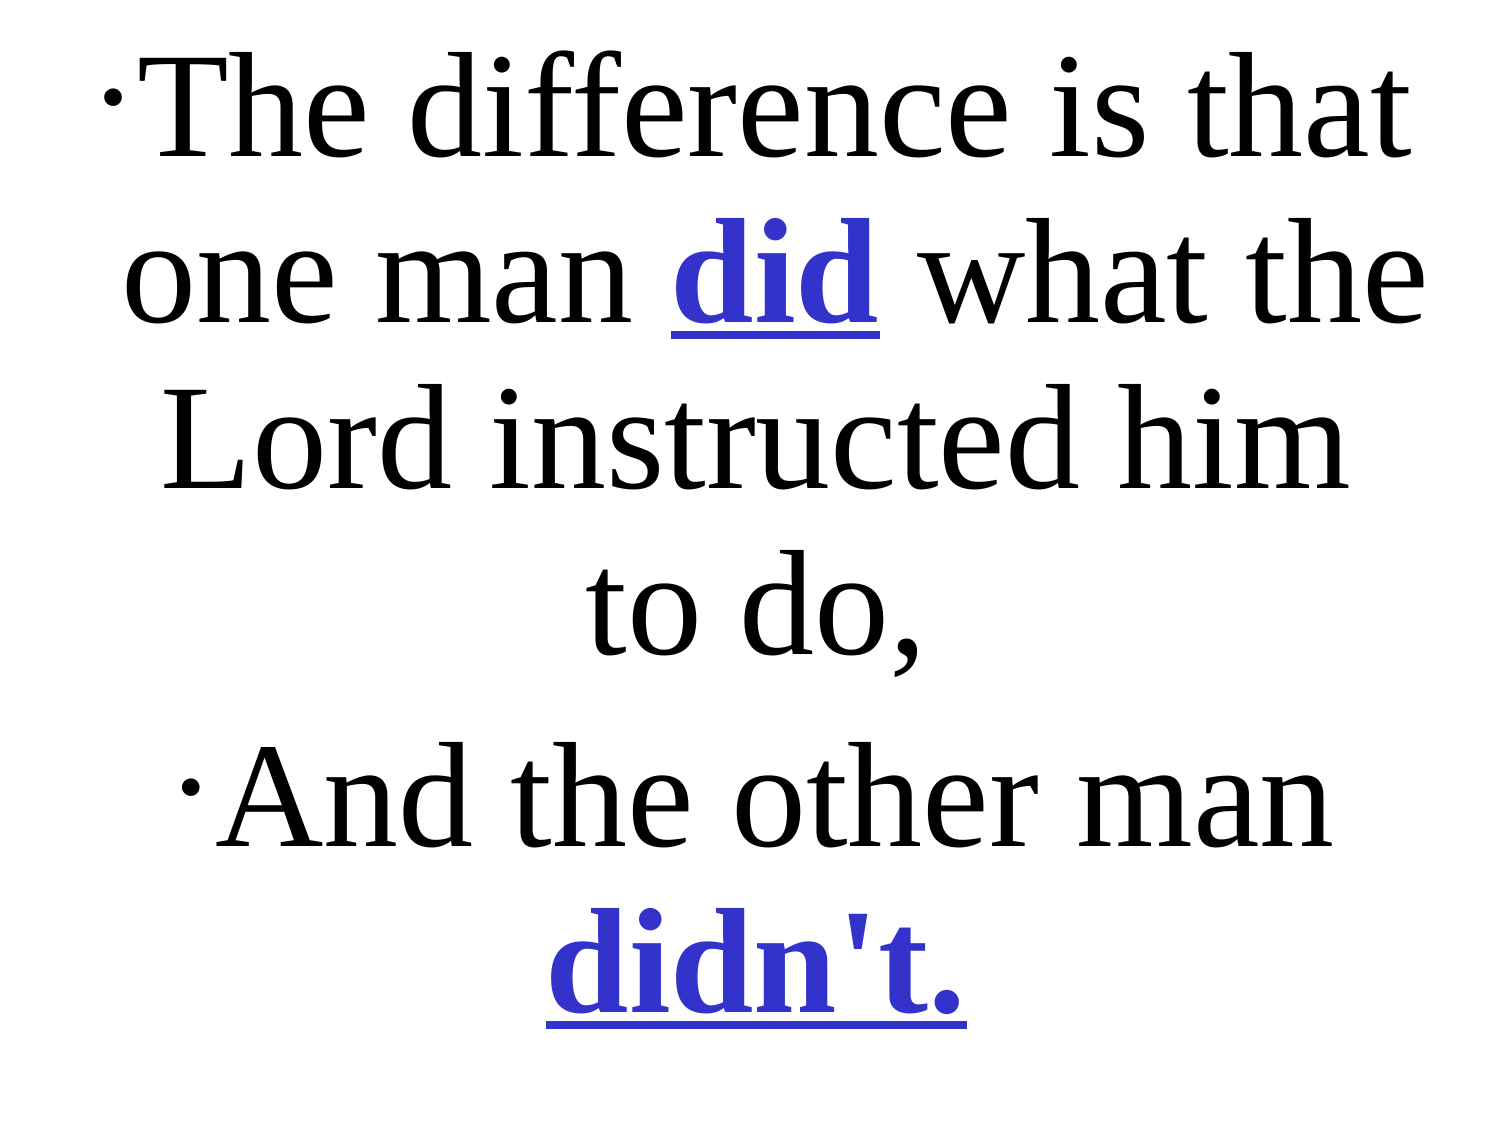

The difference is that one man did what the Lord instructed him
to do,
And the other man didn't.